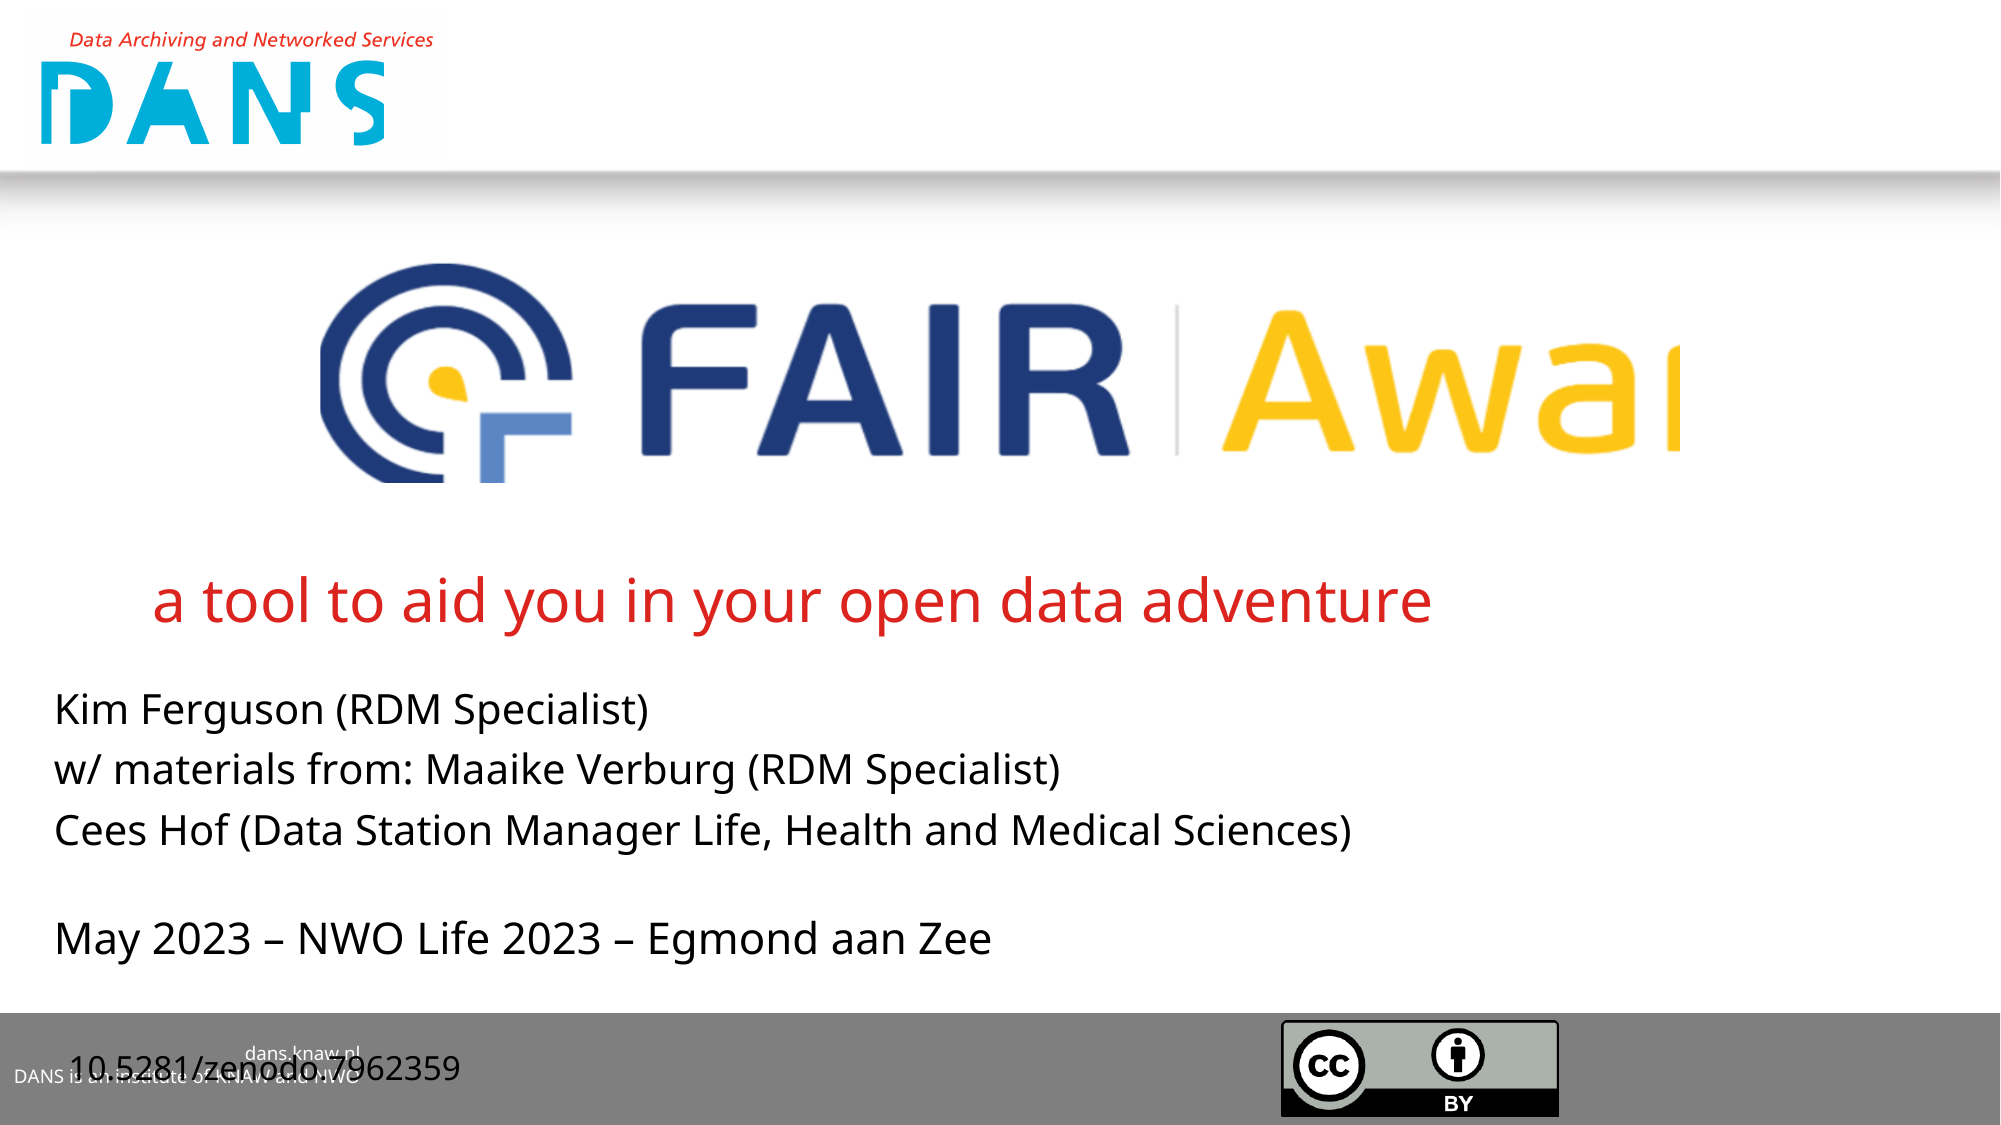

# a tool to aid you in your open data adventure
Kim Ferguson (RDM Specialist)
w/ materials from: Maaike Verburg (RDM Specialist)
Cees Hof (Data Station Manager Life, Health and Medical Sciences)
May 2023 – NWO Life 2023 – Egmond aan Zee
10.5281/zenodo.7962359